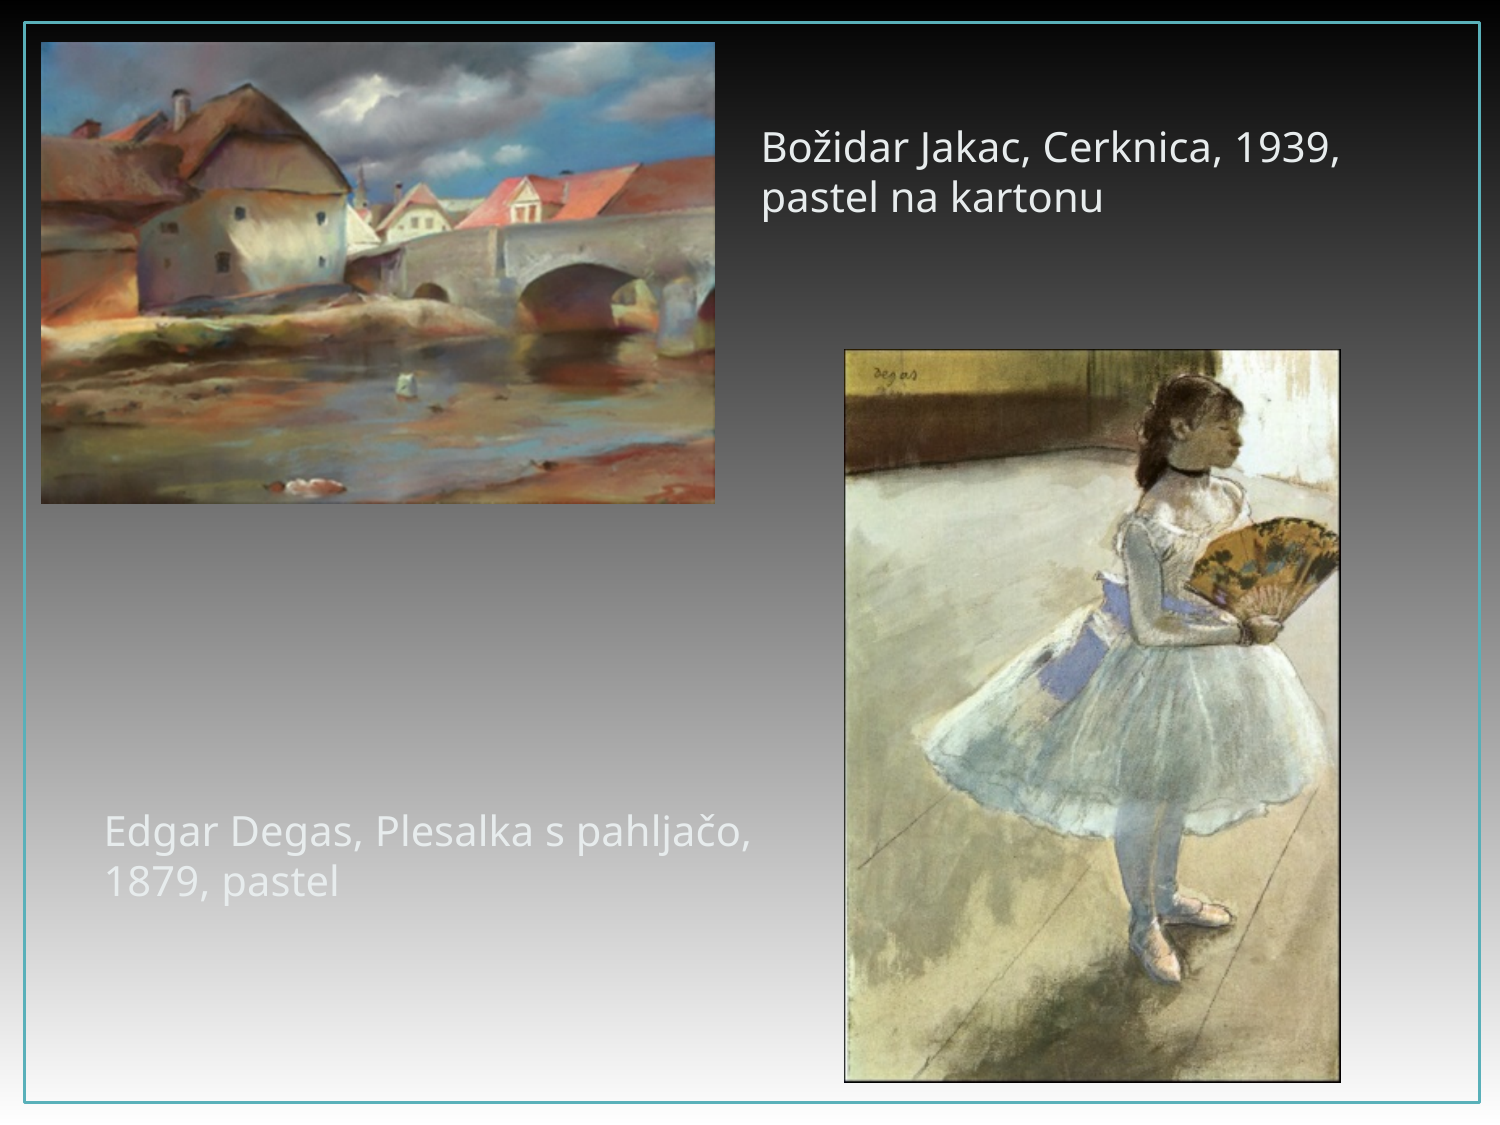

#
Božidar Jakac, Cerknica, 1939, pastel na kartonu
Edgar Degas, Plesalka s pahljačo, 1879, pastel